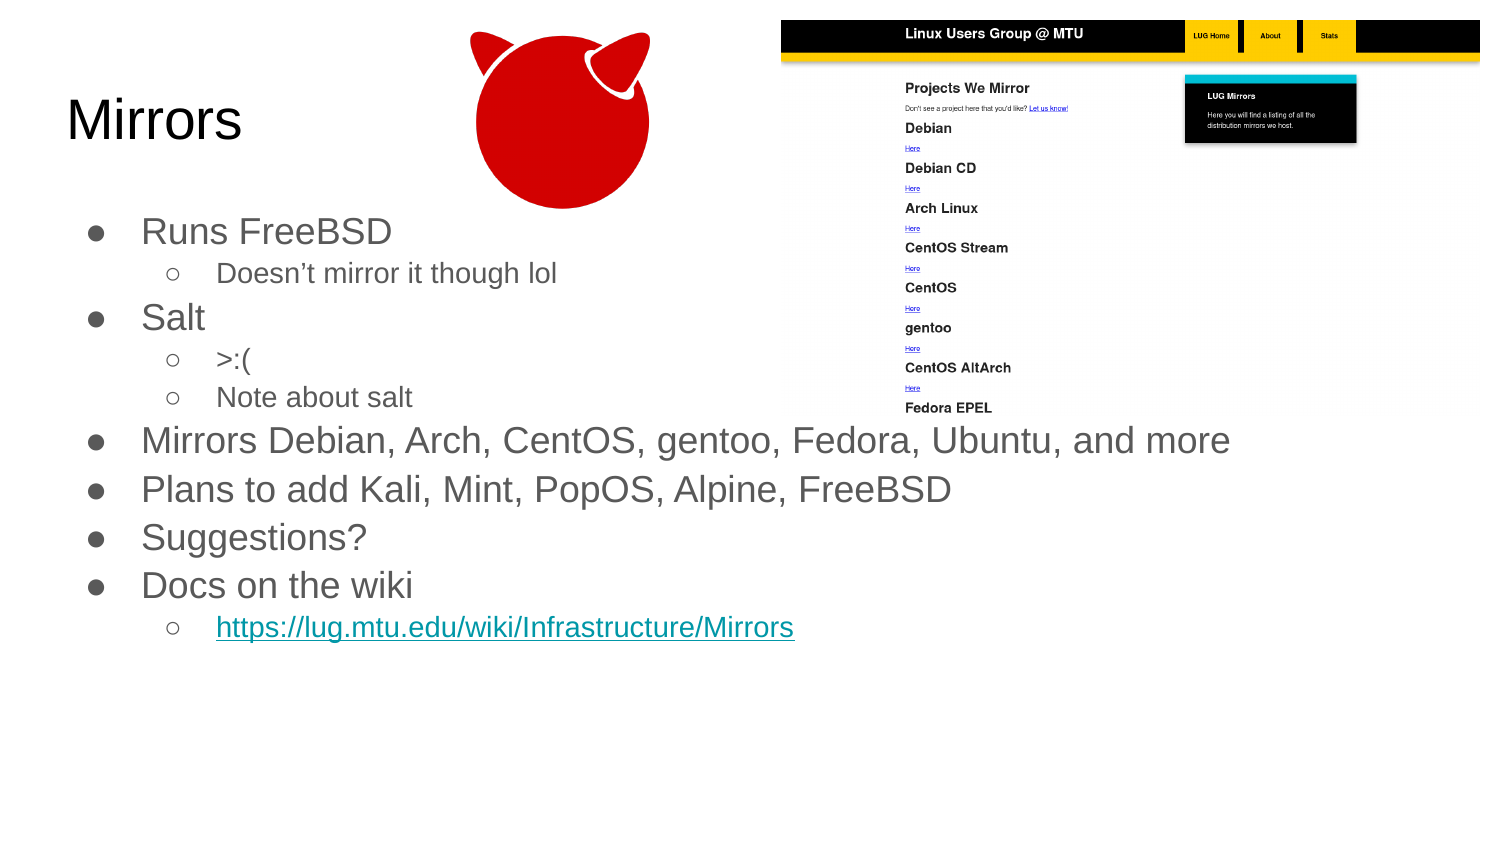

# Mirrors
Runs FreeBSD
Doesn’t mirror it though lol
Salt
>:(
Note about salt
Mirrors Debian, Arch, CentOS, gentoo, Fedora, Ubuntu, and more
Plans to add Kali, Mint, PopOS, Alpine, FreeBSD
Suggestions?
Docs on the wiki
https://lug.mtu.edu/wiki/Infrastructure/Mirrors